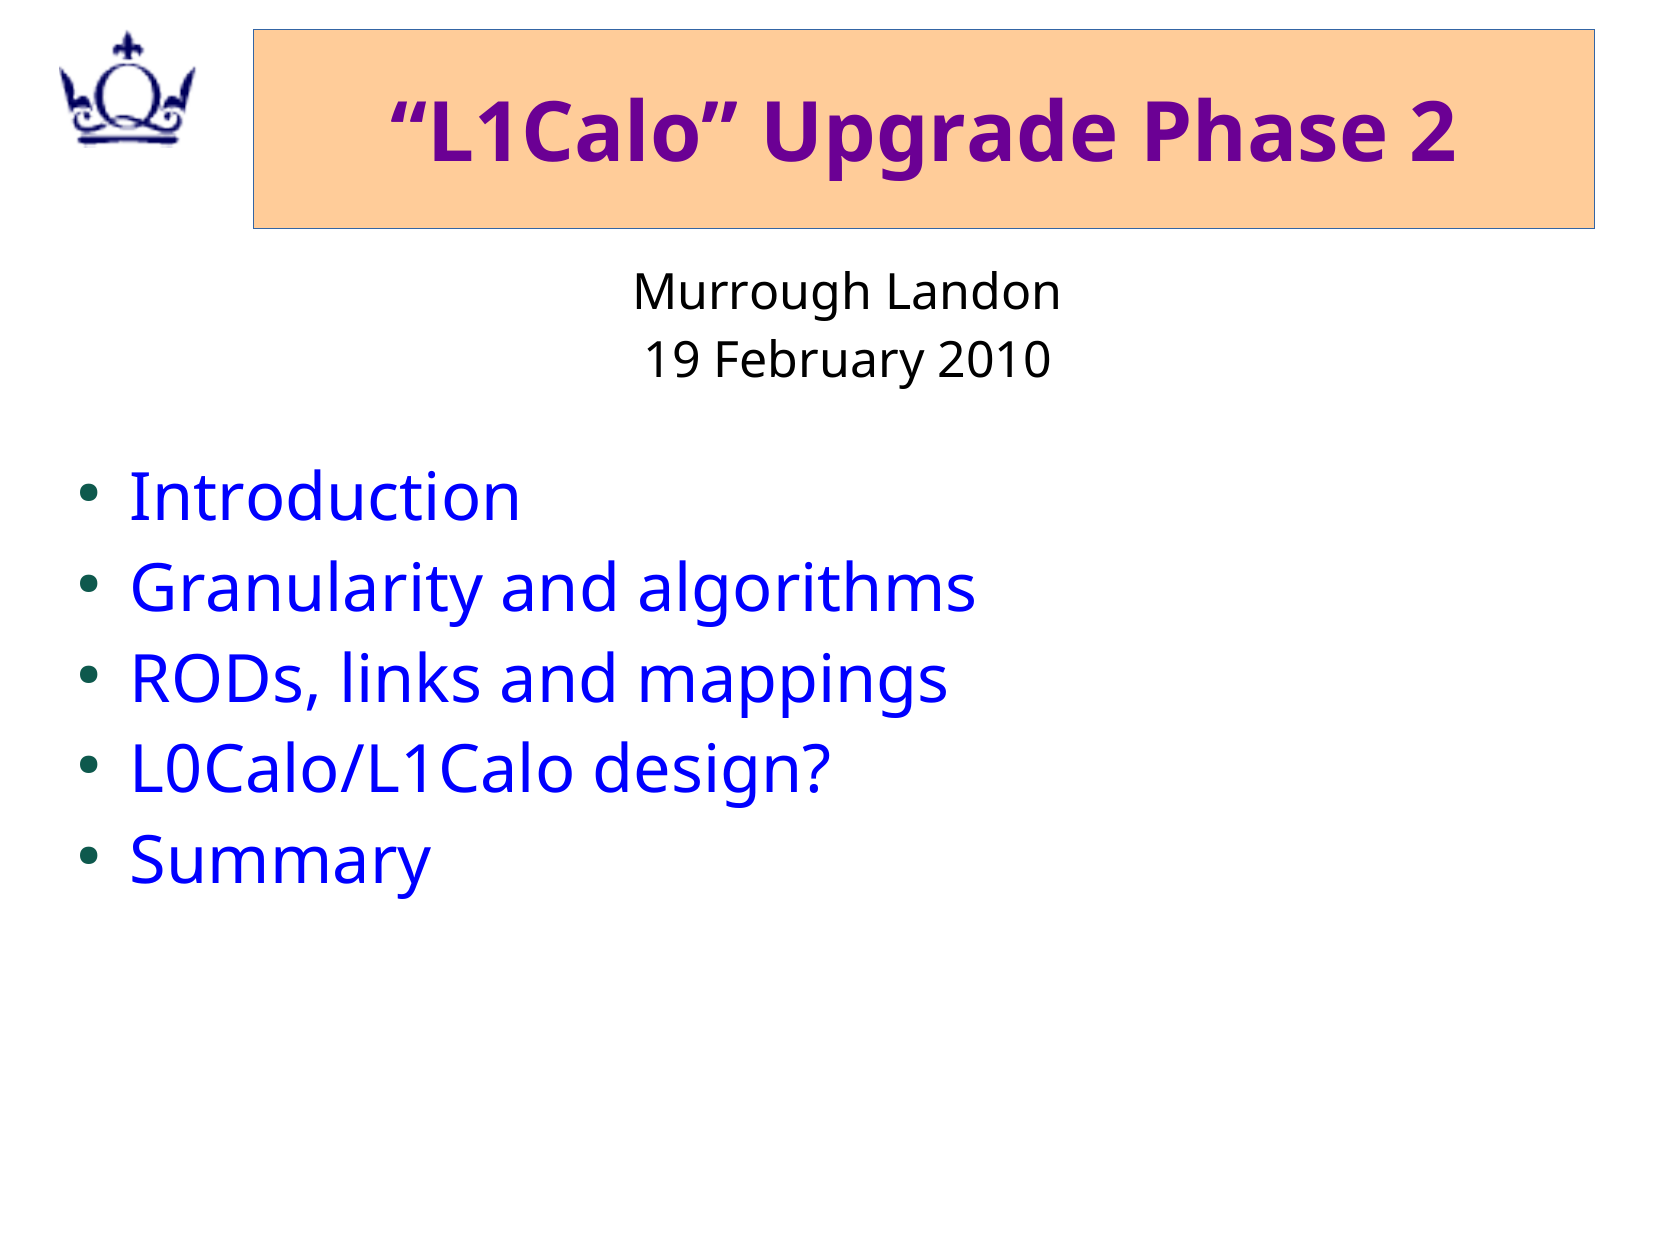

# “L1Calo” Upgrade Phase 2
Murrough Landon
19 February 2010
Introduction
Granularity and algorithms
RODs, links and mappings
L0Calo/L1Calo design?
Summary